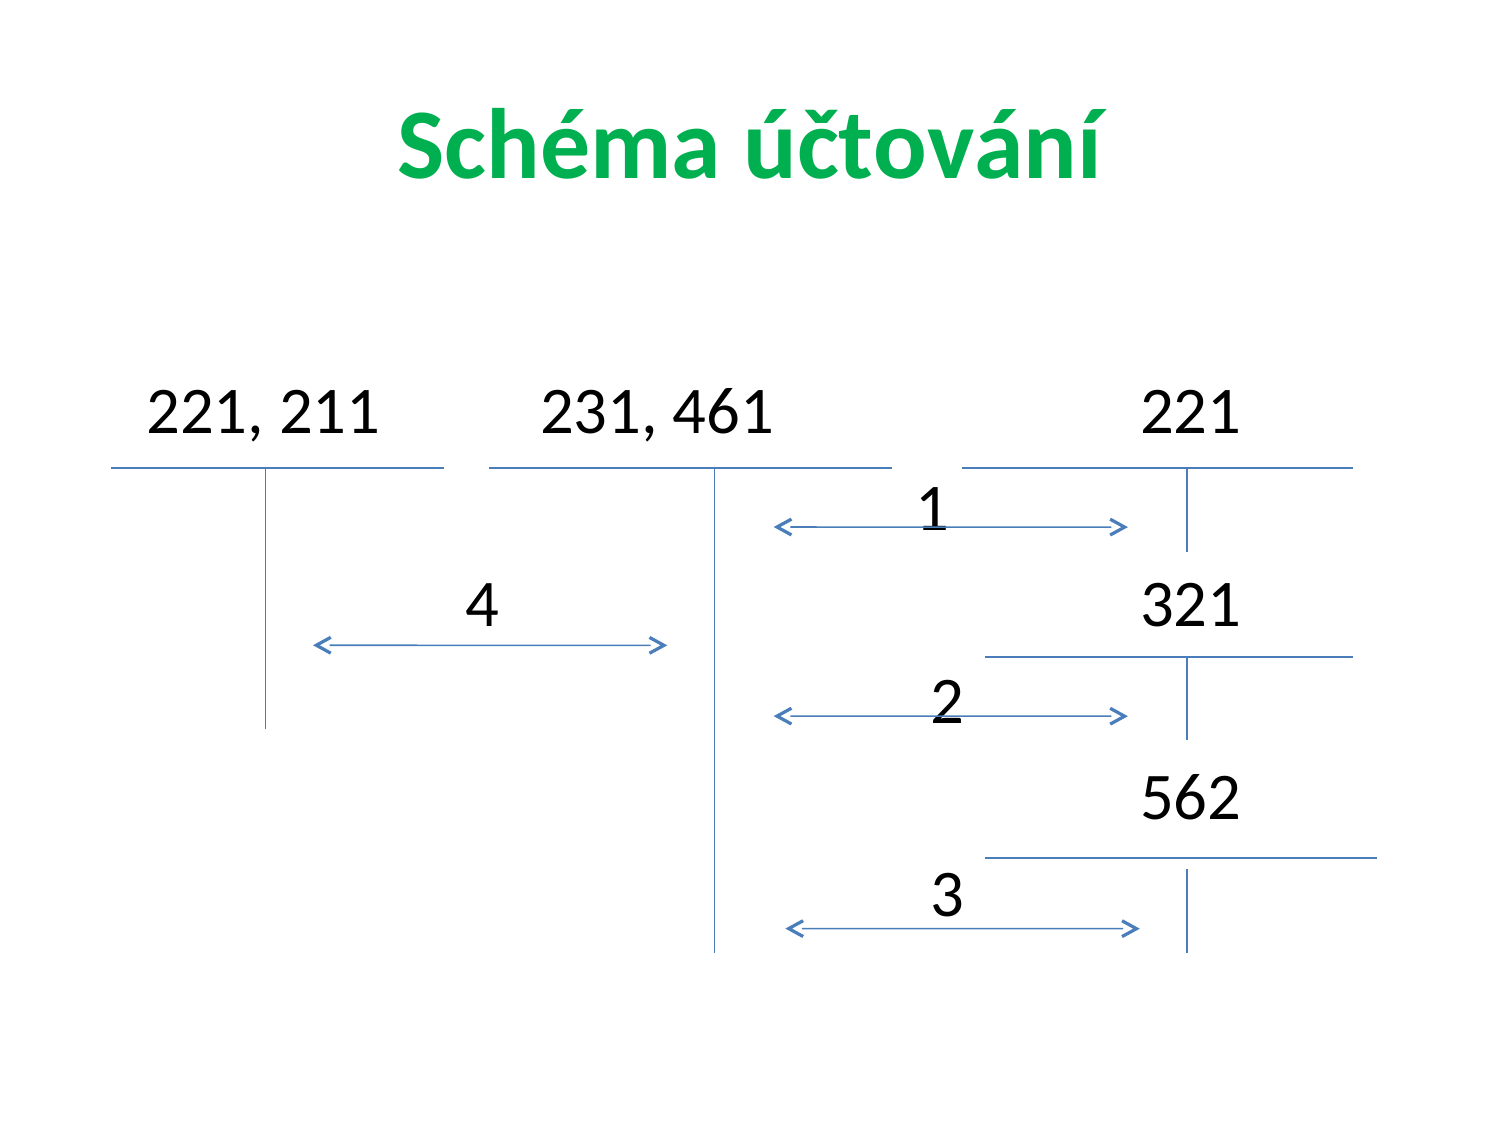

# Schéma účtování
	221, 211		231, 461			221
			 			 1
			 4					321
						 2
								562
						 3